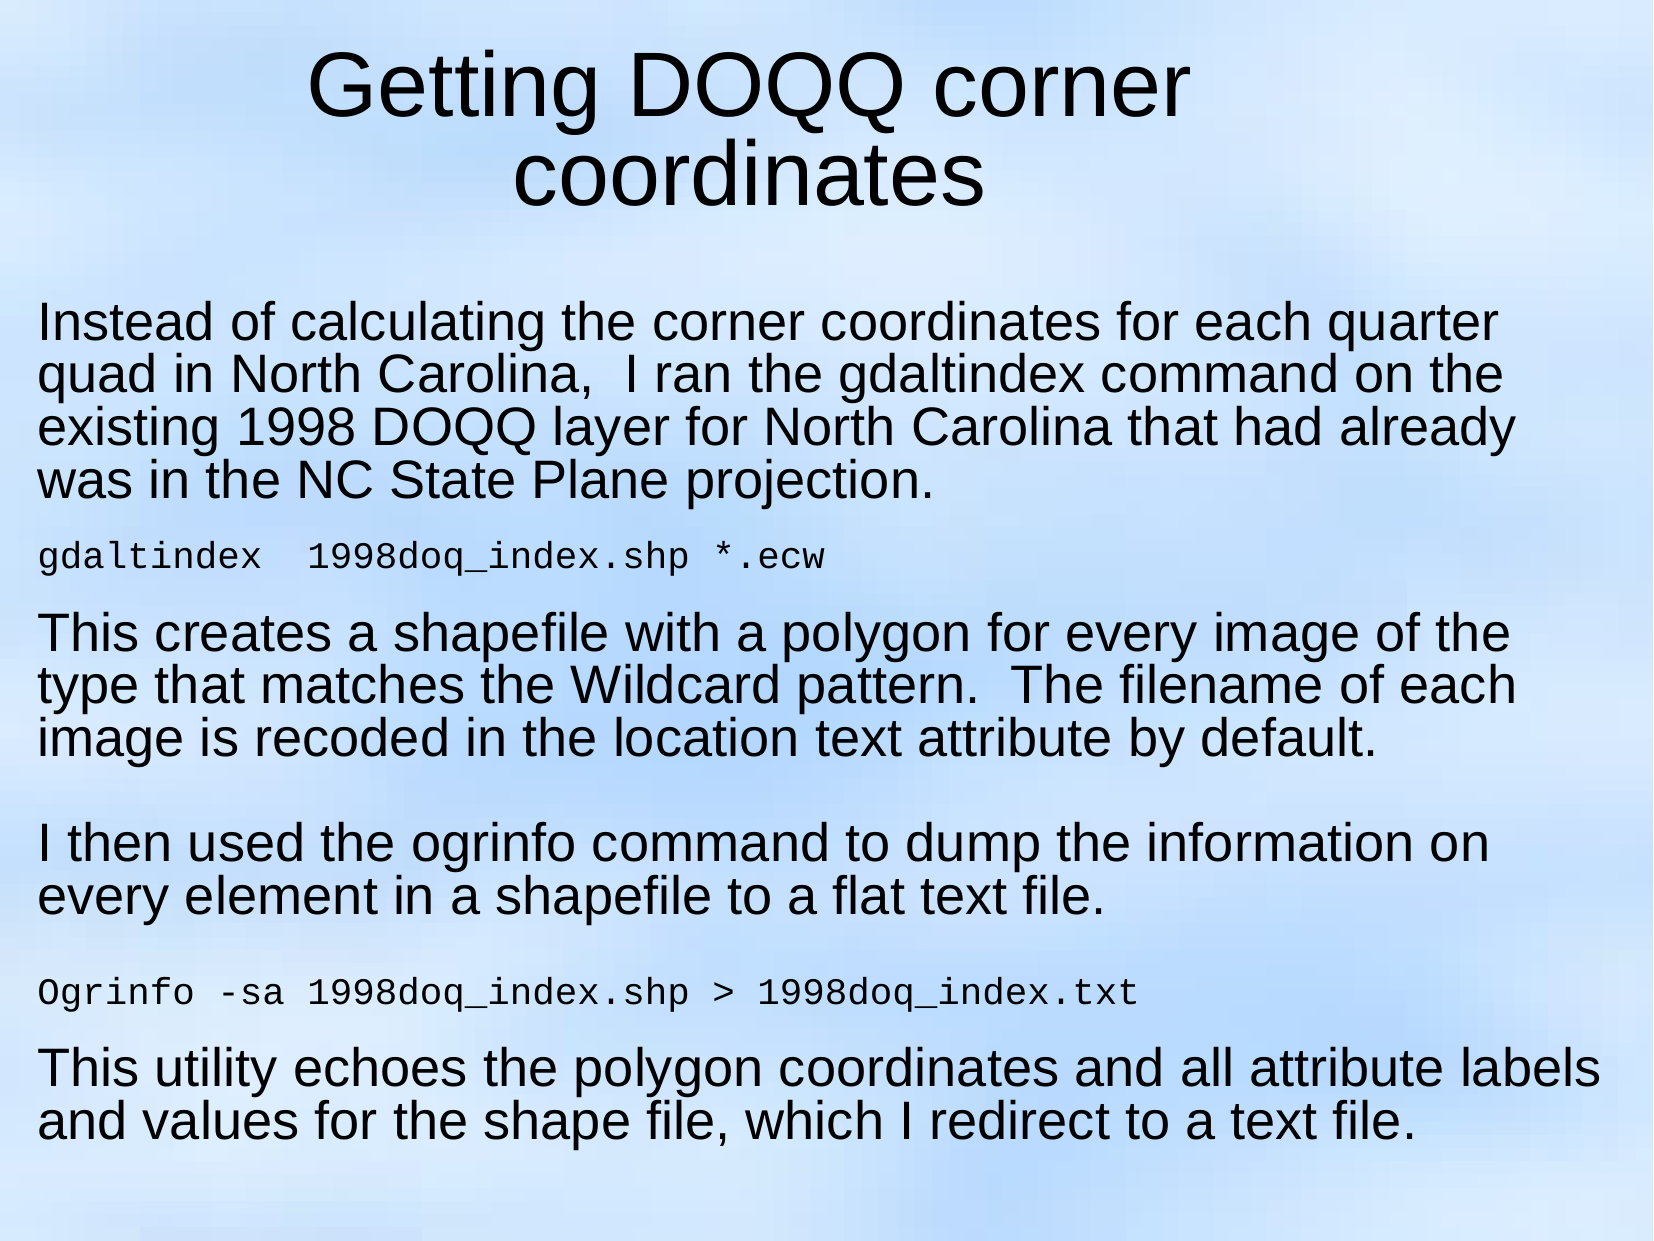

# Getting DOQQ corner coordinates
Instead of calculating the corner coordinates for each quarter quad in North Carolina, I ran the gdaltindex command on the existing 1998 DOQQ layer for North Carolina that had already was in the NC State Plane projection.
gdaltindex 1998doq_index.shp *.ecw
This creates a shapefile with a polygon for every image of the type that matches the Wildcard pattern. The filename of each image is recoded in the location text attribute by default.
I then used the ogrinfo command to dump the information on every element in a shapefile to a flat text file.
Ogrinfo -sa 1998doq_index.shp > 1998doq_index.txt
This utility echoes the polygon coordinates and all attribute labels and values for the shape file, which I redirect to a text file.